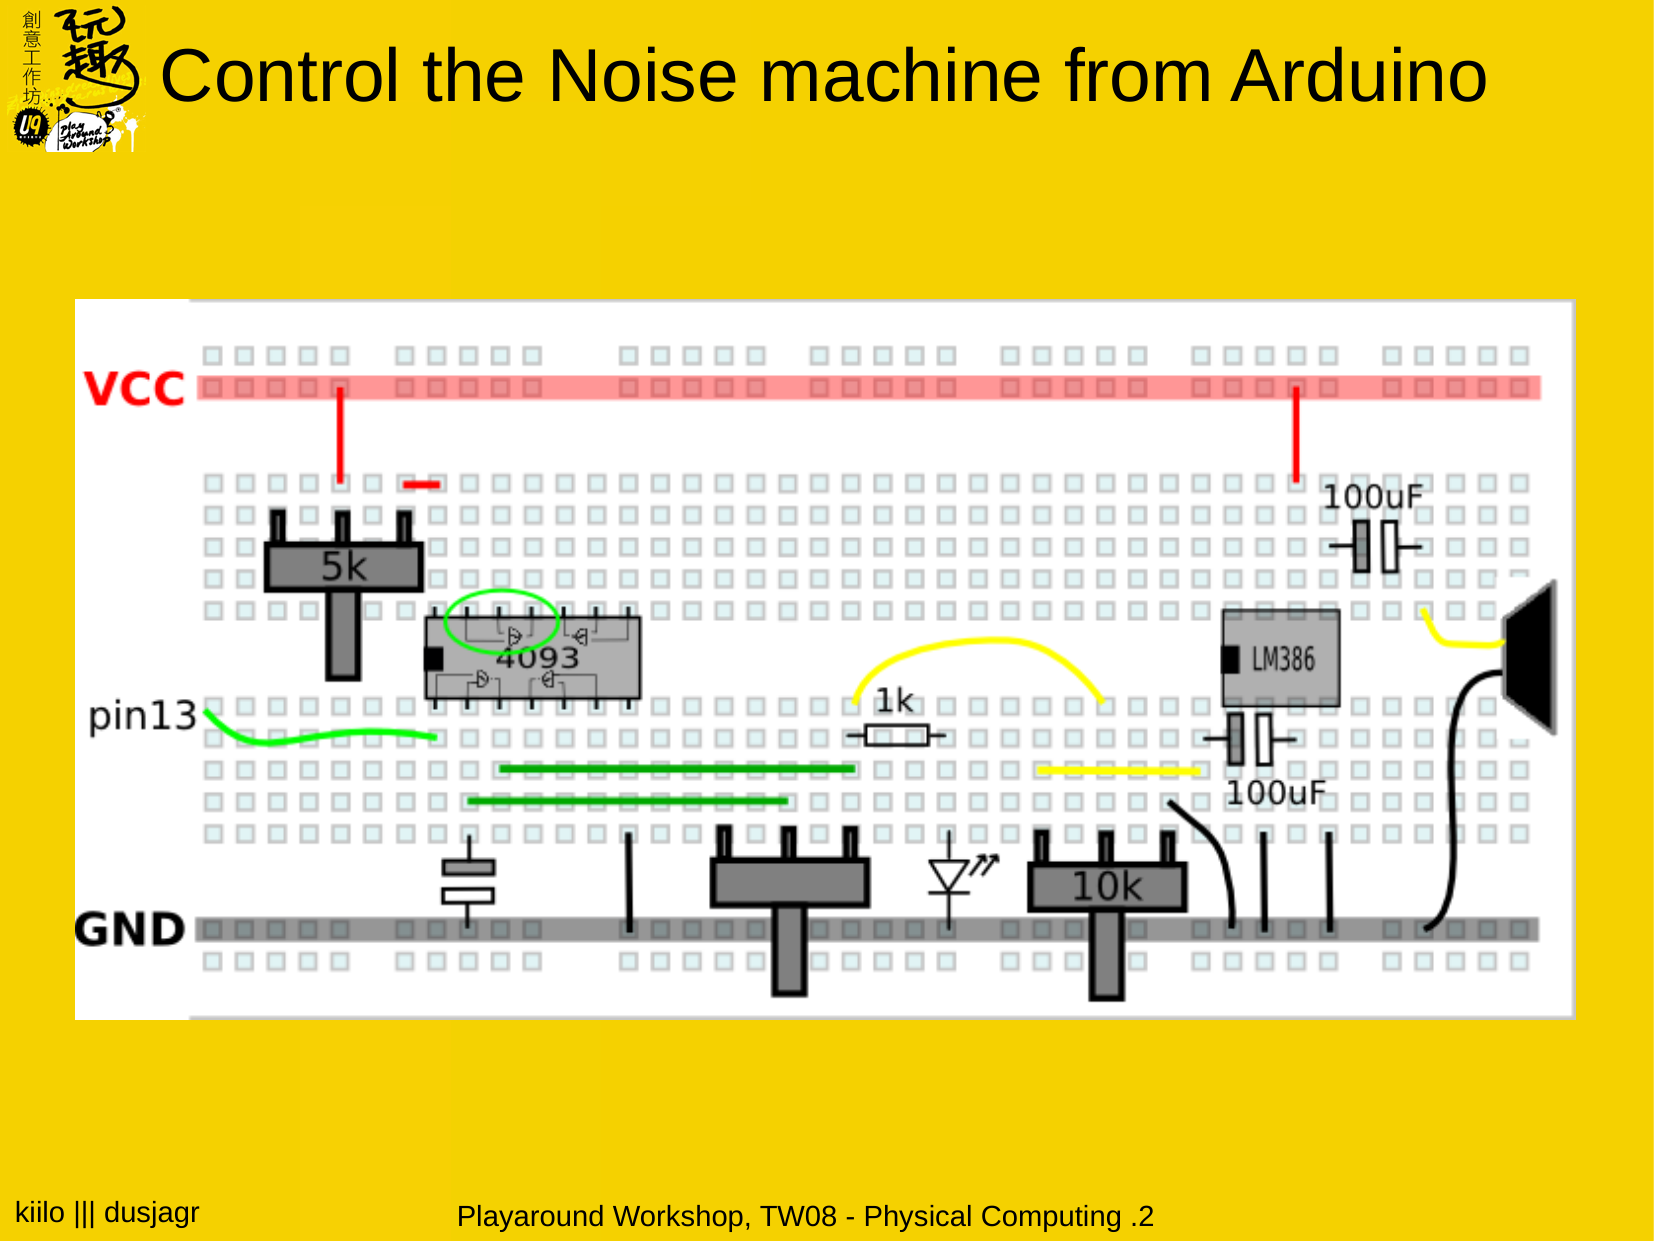

# Control the Noise machine from Arduino
Playaround Workshop, TW08 - Physical Computing .2